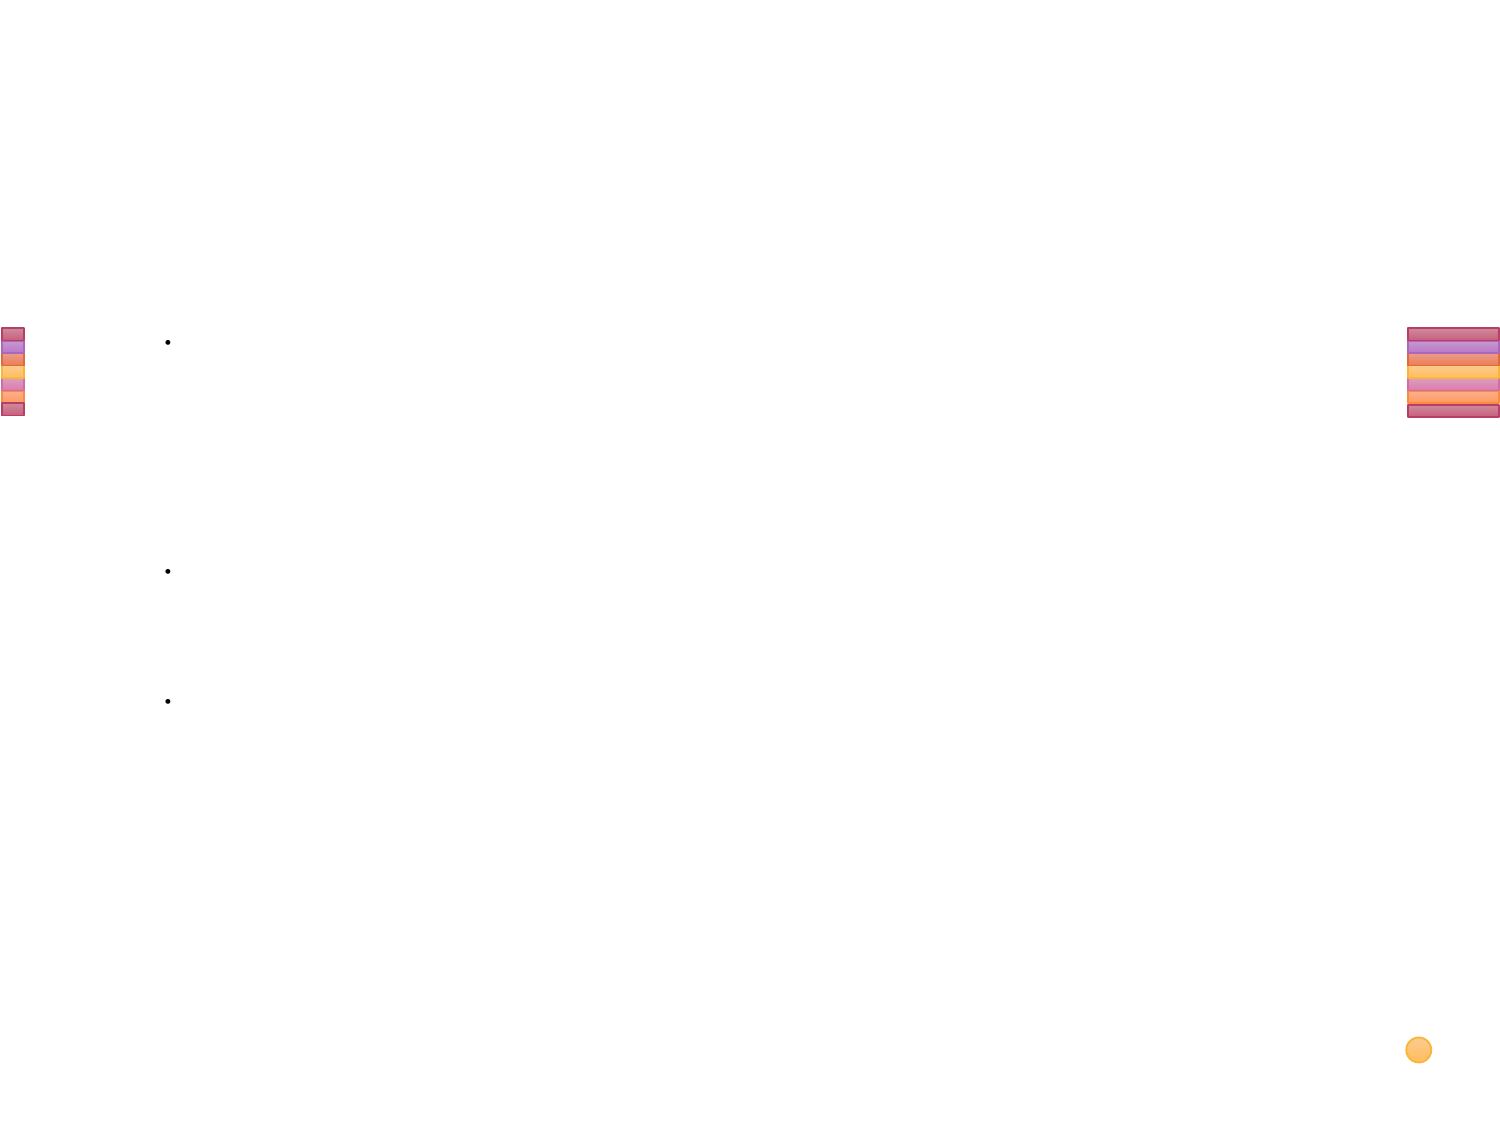

X.- TUTELA JUDICIAL (II)
# IX.3.- Movilidad geográfica, modificaciones sustanciales de las condiciones de trabajo, suspensión del contrato y reducción de jornada por causas económicas, técnicas, organizativas o productivas
La ley da curso distinto, pero no inconexo, a las reclamaciones colectivas y a las individuales
Los trabajadores gozan de la acción prevista en el art.138 LRJS y si una vez iniciado el proceso se plantease demanda de conflicto colectivo contra la decisión empresarial, el proceso individual se suspenderá hasta la resolución de la demanda de conflicto colectivo, que una vez firme tendrá eficacia de cosa juzgada sobre el proceso individual en los términos del apartado 3 del artículo 160 LRJS
Las decisiones de índole colectivo (vid arts.40.2, 41.2, 47.1 último pfo ET), podrán ser cuestionadas por vía de conflicto colectivo, que se tramitará conforme establece el art. 153 y ss LRJS. Este proceso colectivo tiene la peculiaridad de que es ejecutable, conforme al art.160.3 LRJS y art.247. 2 LRJS